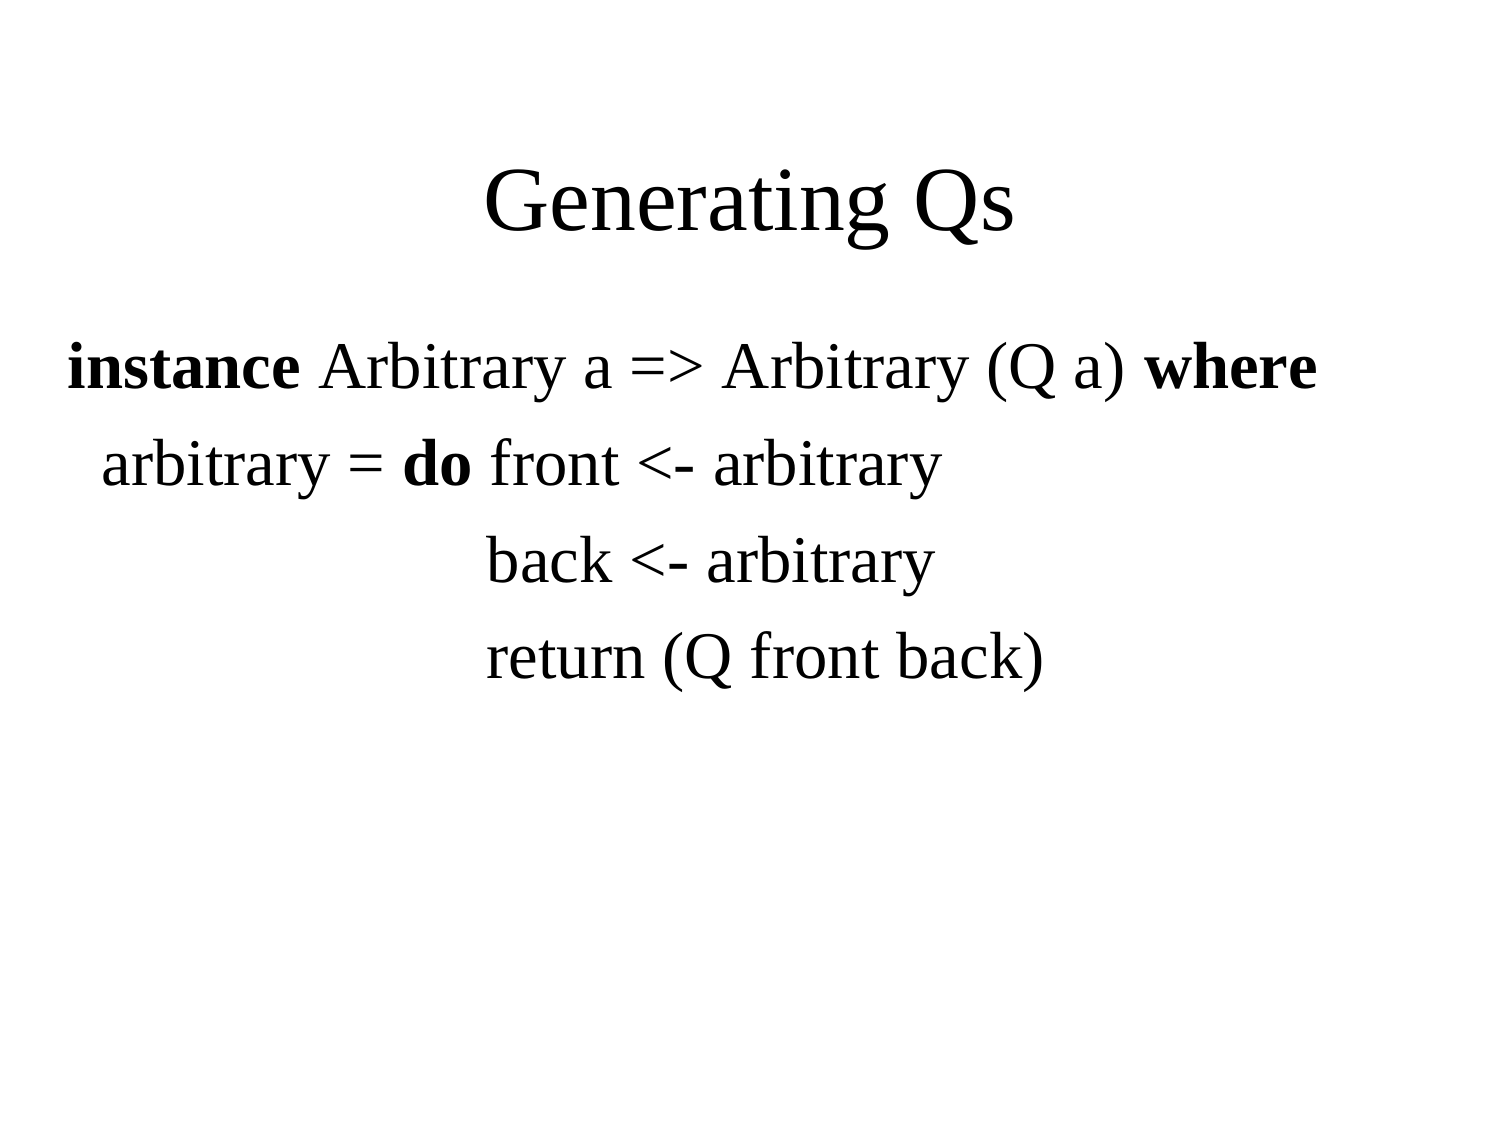

# Generating Qs
instance Arbitrary a => Arbitrary (Q a) where
 arbitrary = do front <- arbitrary
 back <- arbitrary
 return (Q front back)